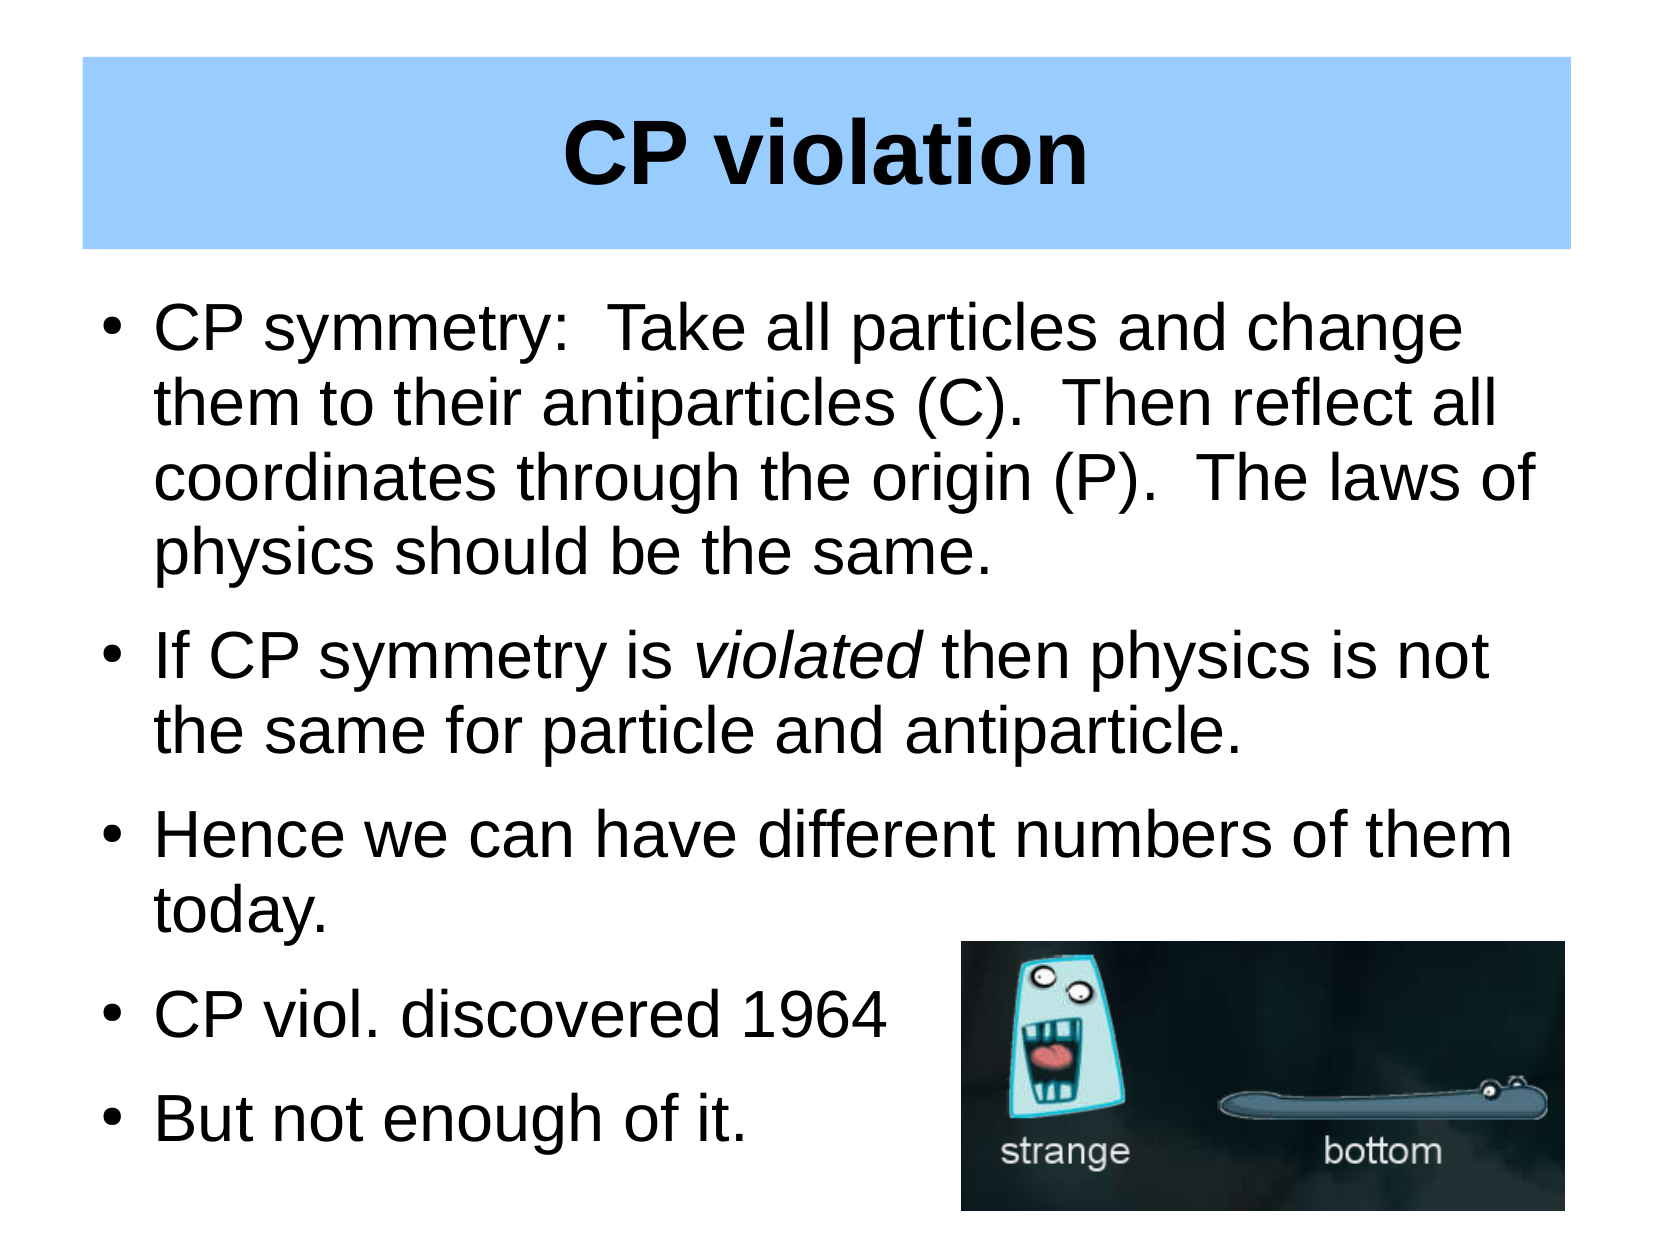

# CP violation
CP symmetry: Take all particles and change them to their antiparticles (C). Then reflect all coordinates through the origin (P). The laws of physics should be the same.
If CP symmetry is violated then physics is not the same for particle and antiparticle.
Hence we can have different numbers of them today.
CP viol. discovered 1964
But not enough of it.